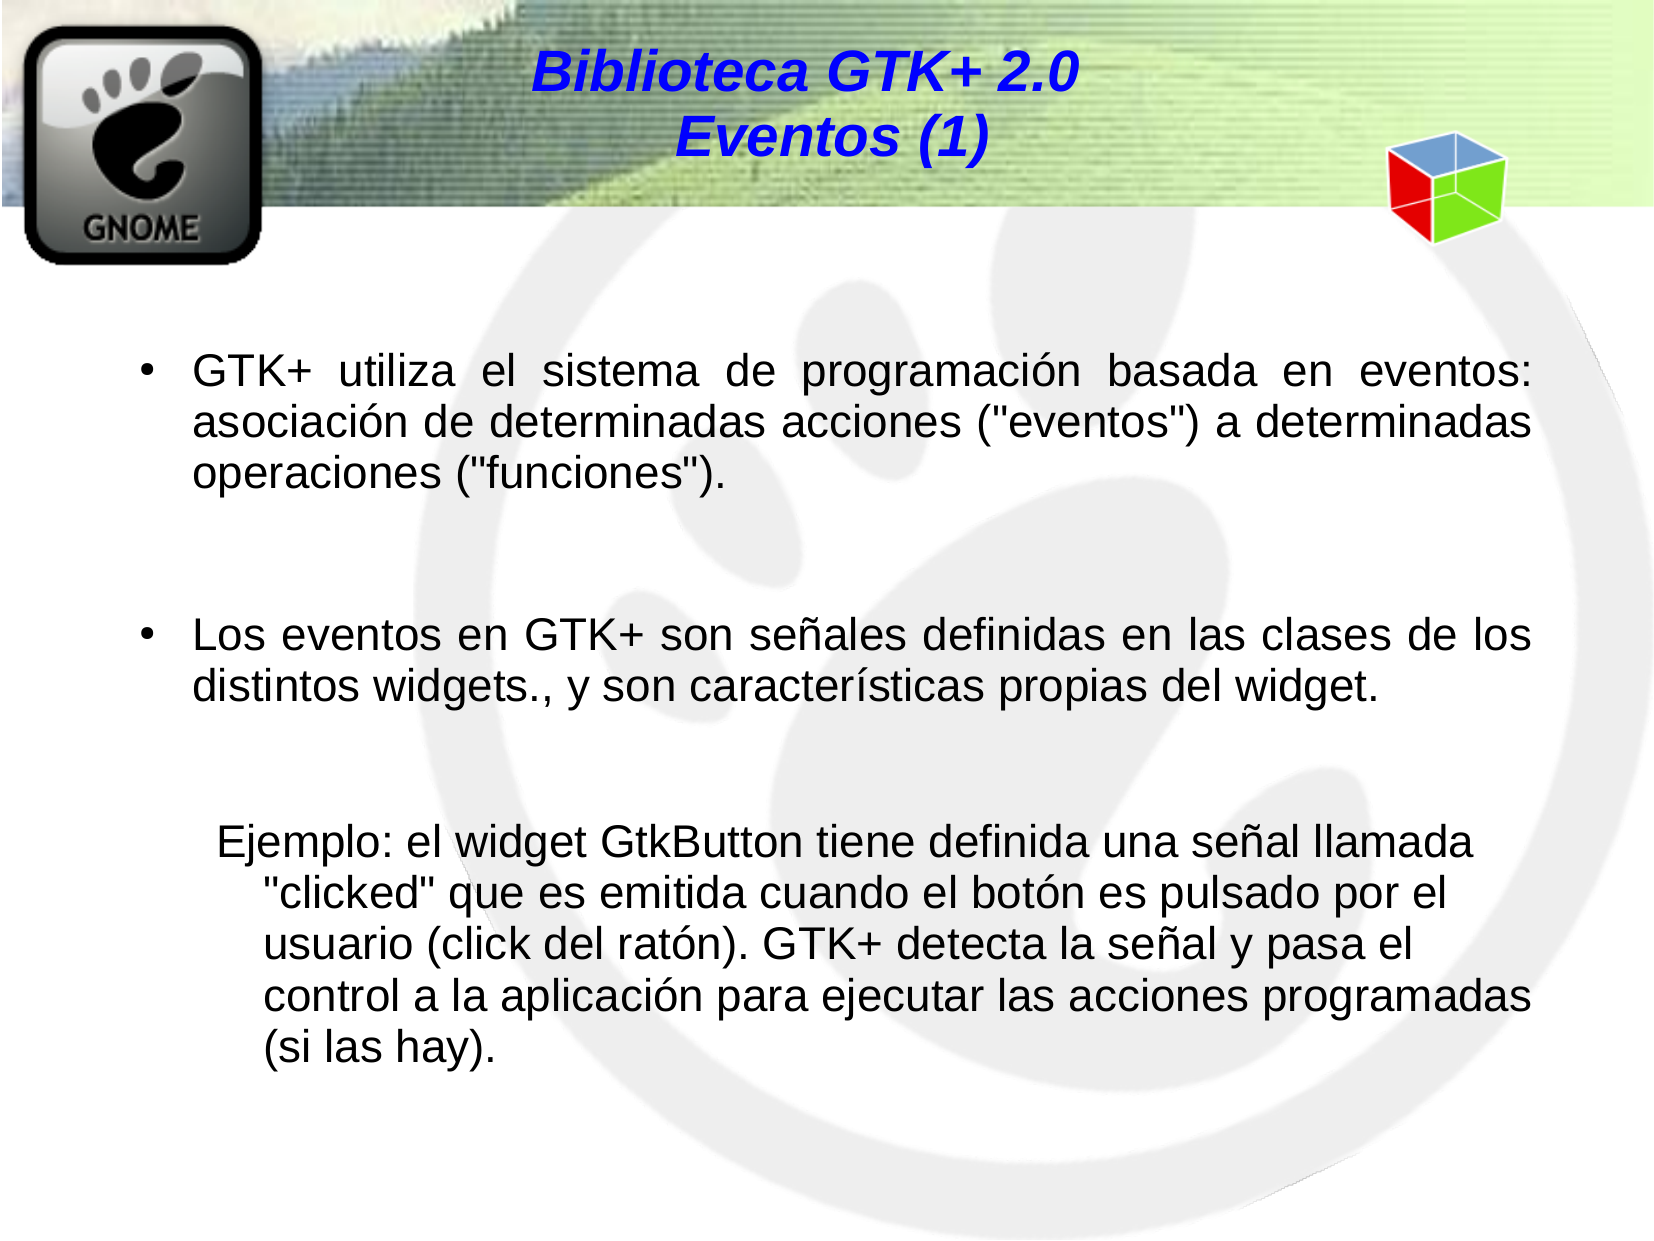

# Biblioteca GTK+ 2.0 Eventos (1)
GTK+ utiliza el sistema de programación basada en eventos: asociación de determinadas acciones ("eventos") a determinadas operaciones ("funciones").
Los eventos en GTK+ son señales definidas en las clases de los distintos widgets., y son características propias del widget.
Ejemplo: el widget GtkButton tiene definida una señal llamada "clicked" que es emitida cuando el botón es pulsado por el usuario (click del ratón). GTK+ detecta la señal y pasa el control a la aplicación para ejecutar las acciones programadas (si las hay).